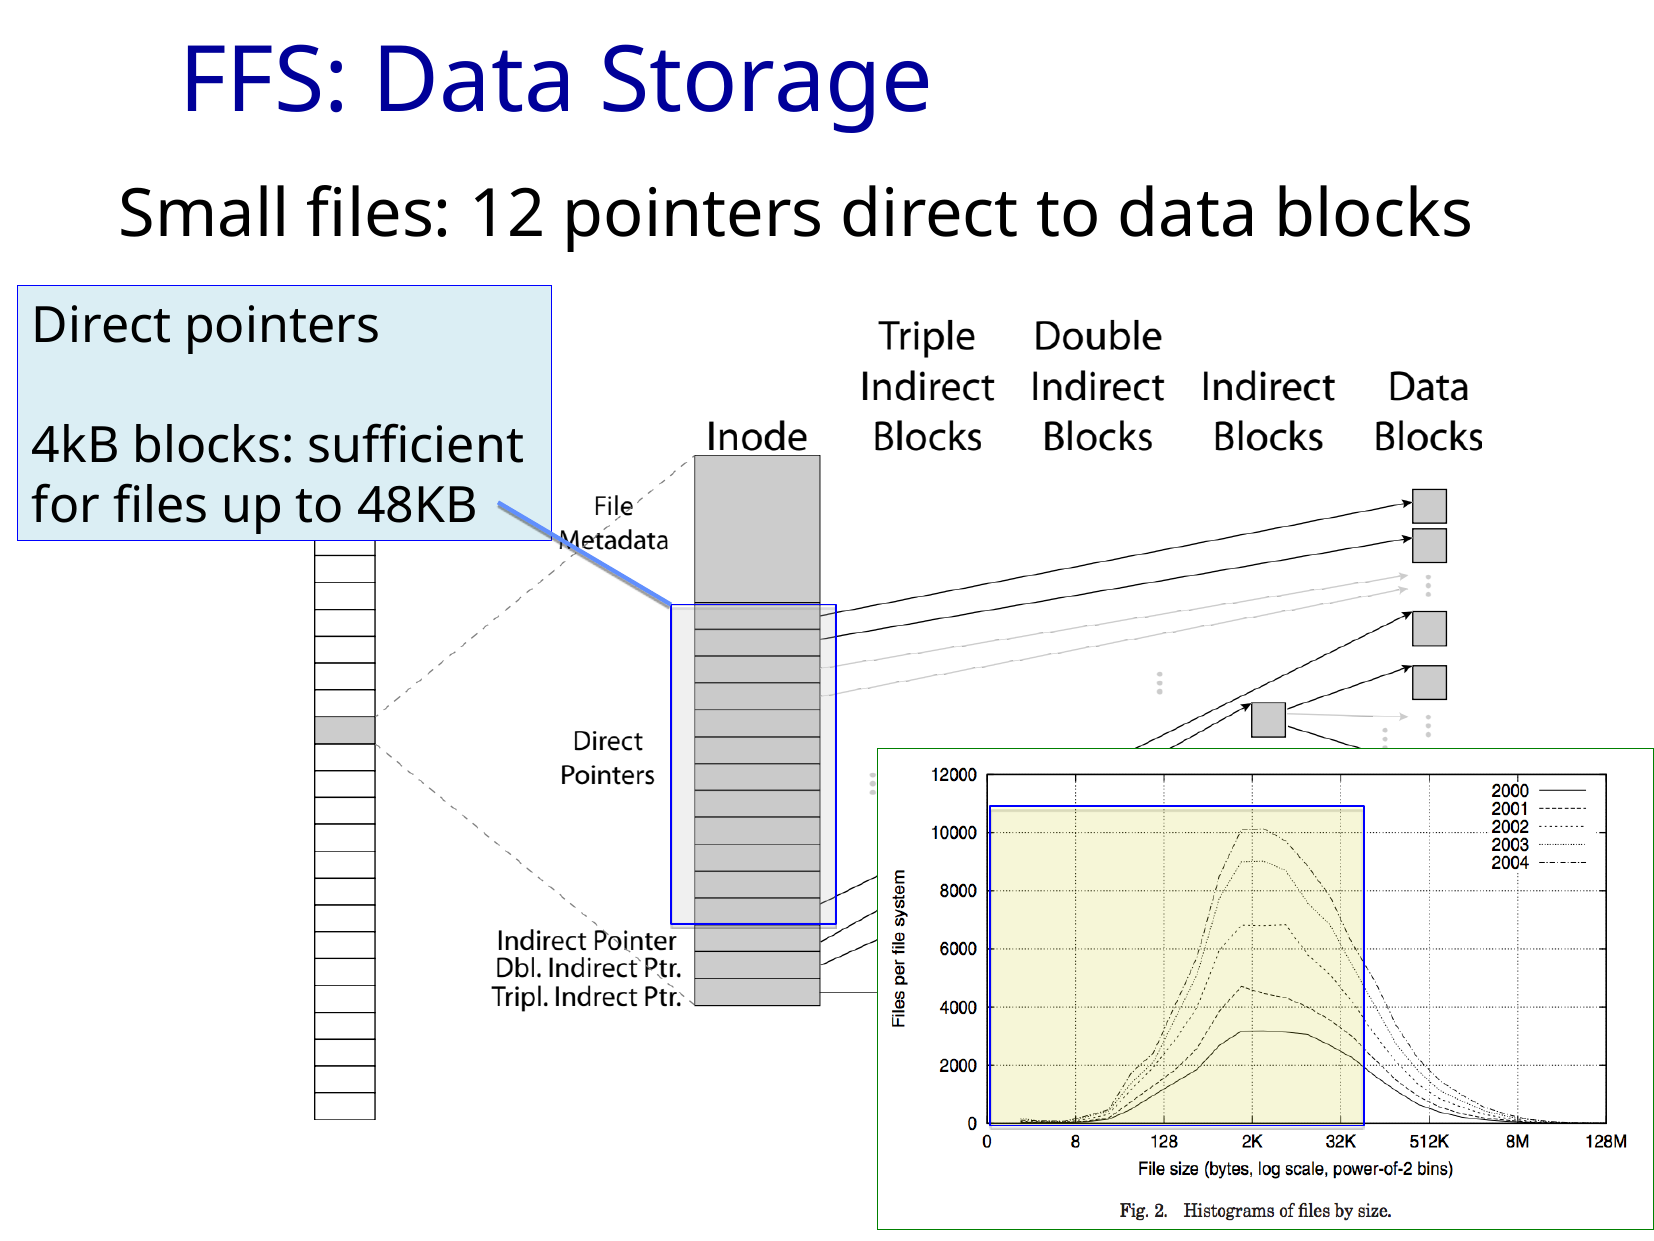

# FFS: Data Storage
Small files: 12 pointers direct to data blocks
Direct pointers
4kB blocks: sufficient for files up to 48KB